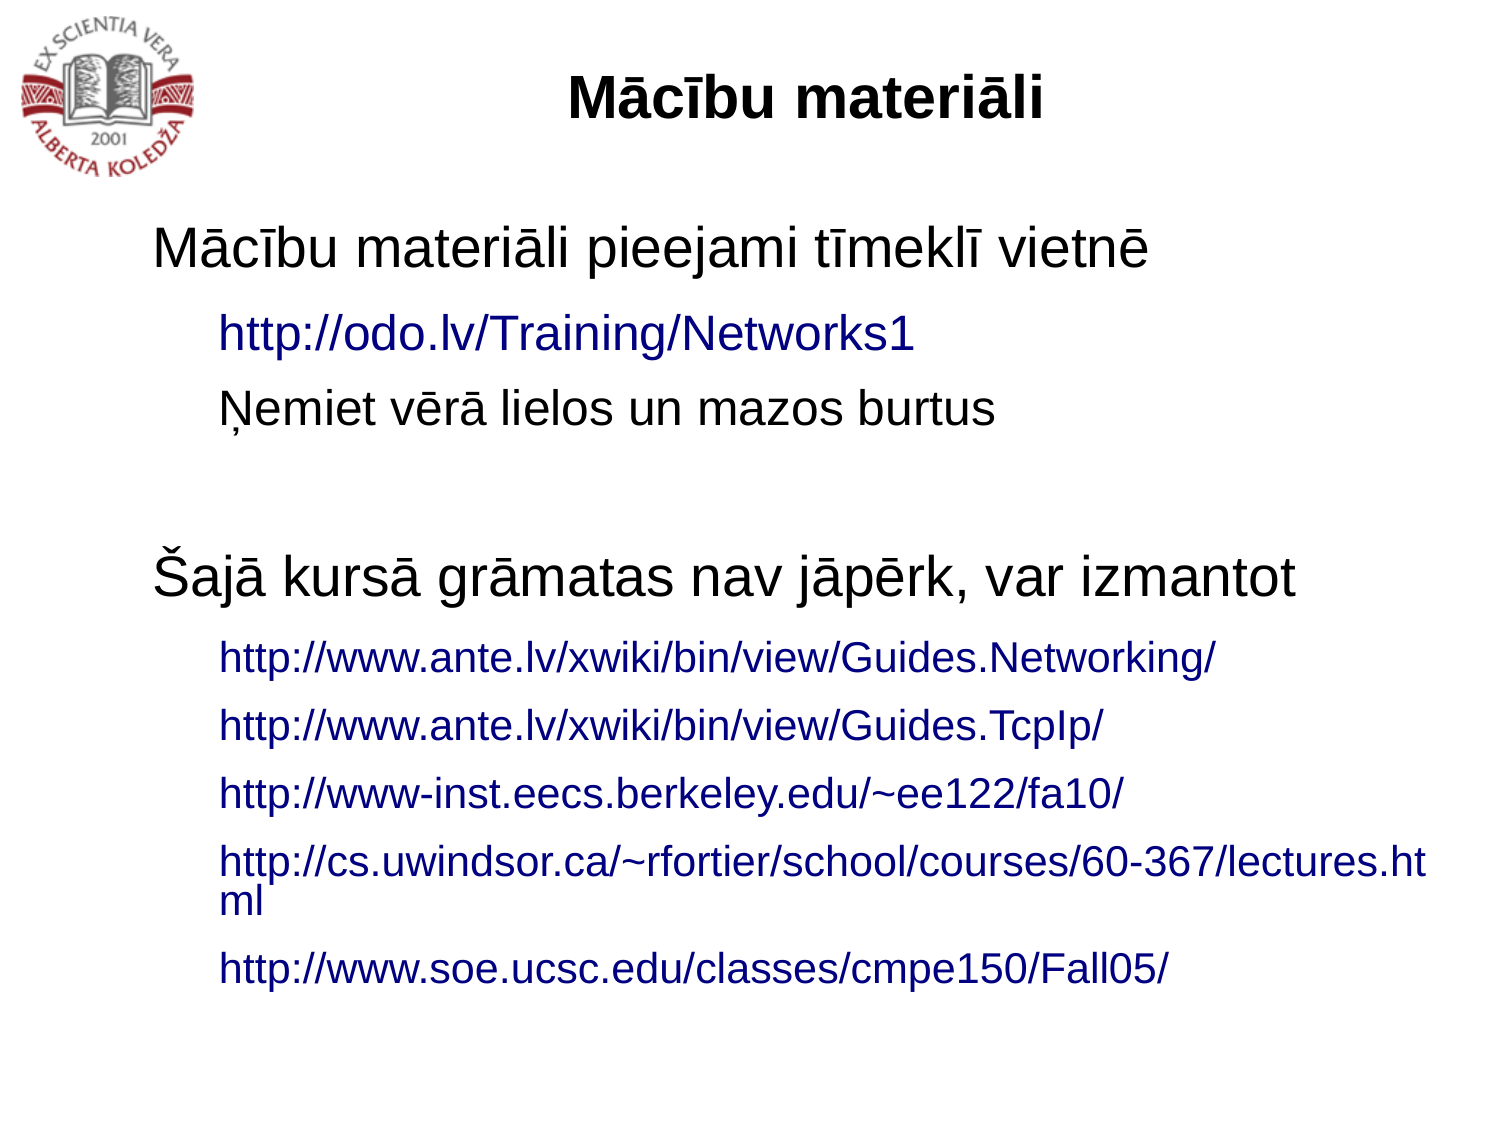

# Mācību materiāli
Mācību materiāli pieejami tīmeklī vietnē
http://odo.lv/Training/Networks1
Ņemiet vērā lielos un mazos burtus
Šajā kursā grāmatas nav jāpērk, var izmantot
http://www.ante.lv/xwiki/bin/view/Guides.Networking/
http://www.ante.lv/xwiki/bin/view/Guides.TcpIp/
http://www-inst.eecs.berkeley.edu/~ee122/fa10/
http://cs.uwindsor.ca/~rfortier/school/courses/60-367/lectures.html
http://www.soe.ucsc.edu/classes/cmpe150/Fall05/